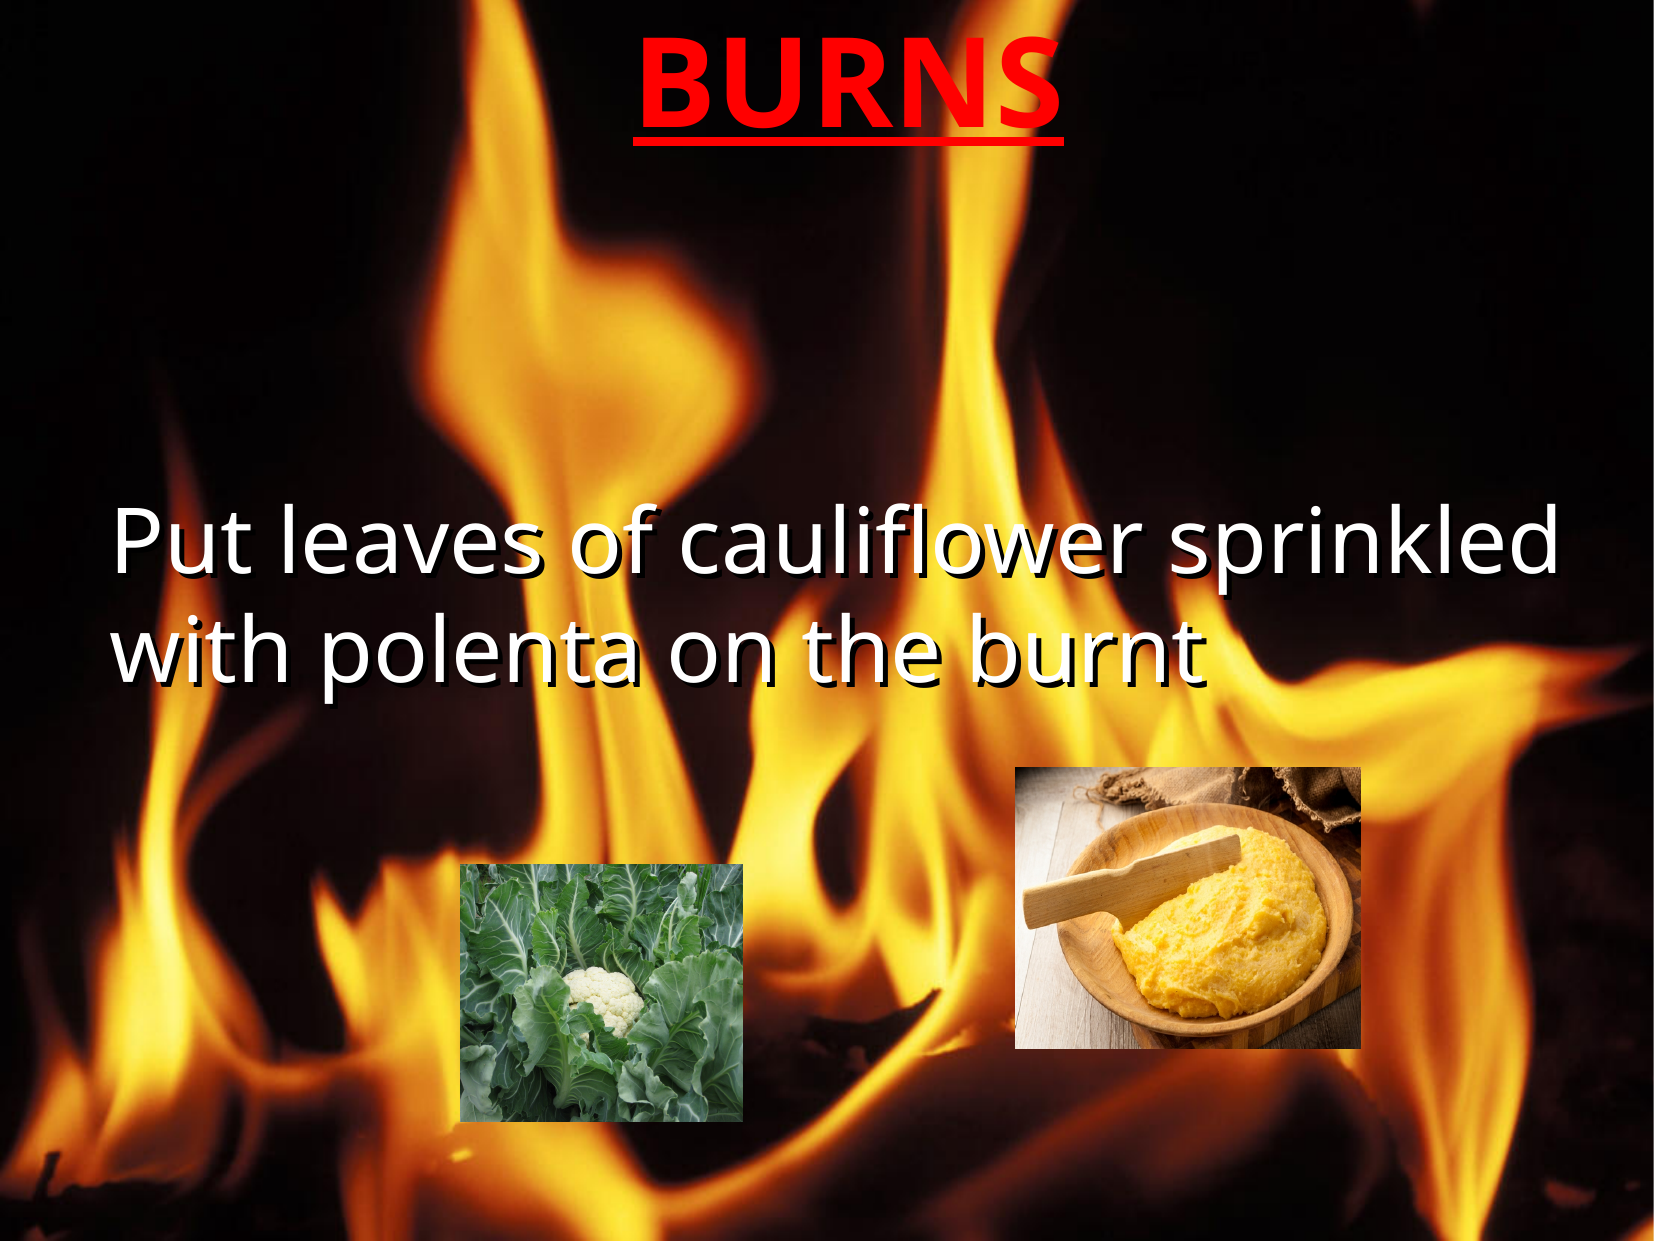

# BURNS
Put leaves of cauliflower sprinkled with polenta on the burnt